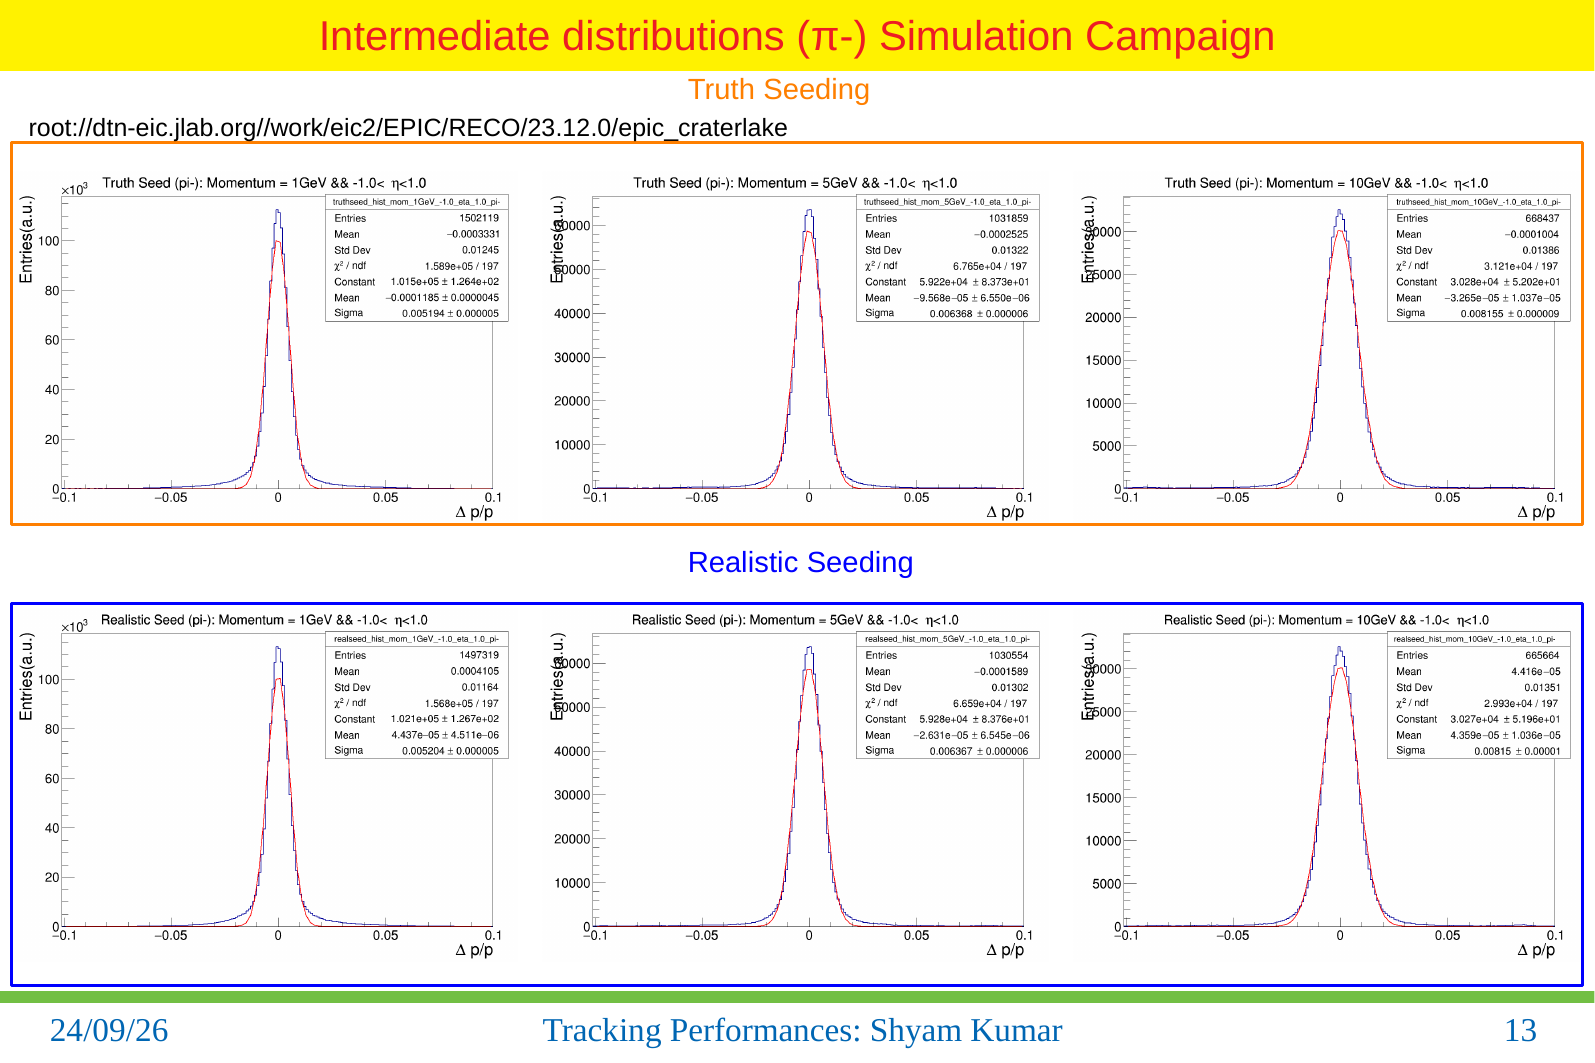

# Intermediate distributions (π-) Simulation Campaign
Truth Seeding
root://dtn-eic.jlab.org//work/eic2/EPIC/RECO/23.12.0/epic_craterlake
Realistic Seeding
Tracking Performances: Shyam Kumar
13